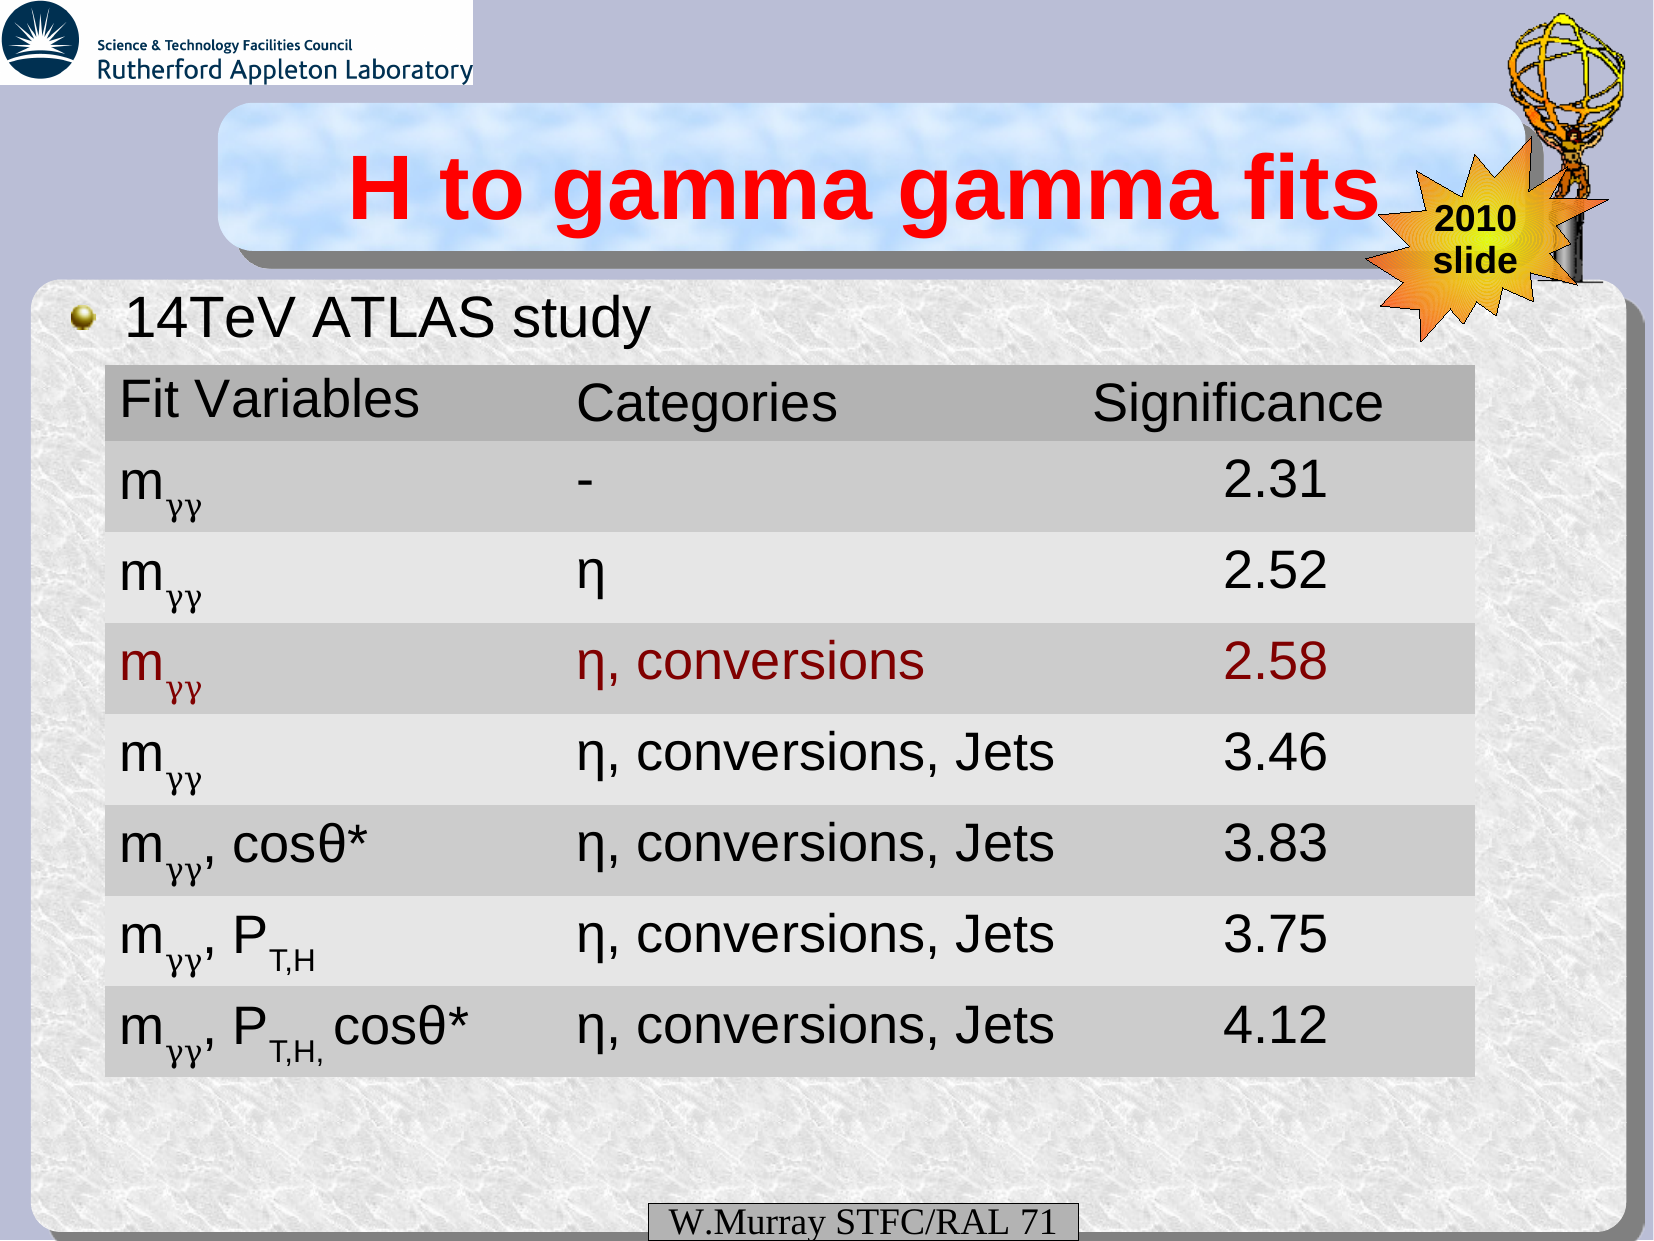

# H to gamma gamma fits
2010
slide
14TeV ATLAS study
| Fit Variables | Categories | Significance |
| --- | --- | --- |
| mγγ | - | 2.31 |
| mγγ | η | 2.52 |
| mγγ | η, conversions | 2.58 |
| mγγ | η, conversions, Jets | 3.46 |
| mγγ, cosθ\* | η, conversions, Jets | 3.83 |
| mγγ, PT,H | η, conversions, Jets | 3.75 |
| mγγ, PT,H, cosθ\* | η, conversions, Jets | 4.12 |